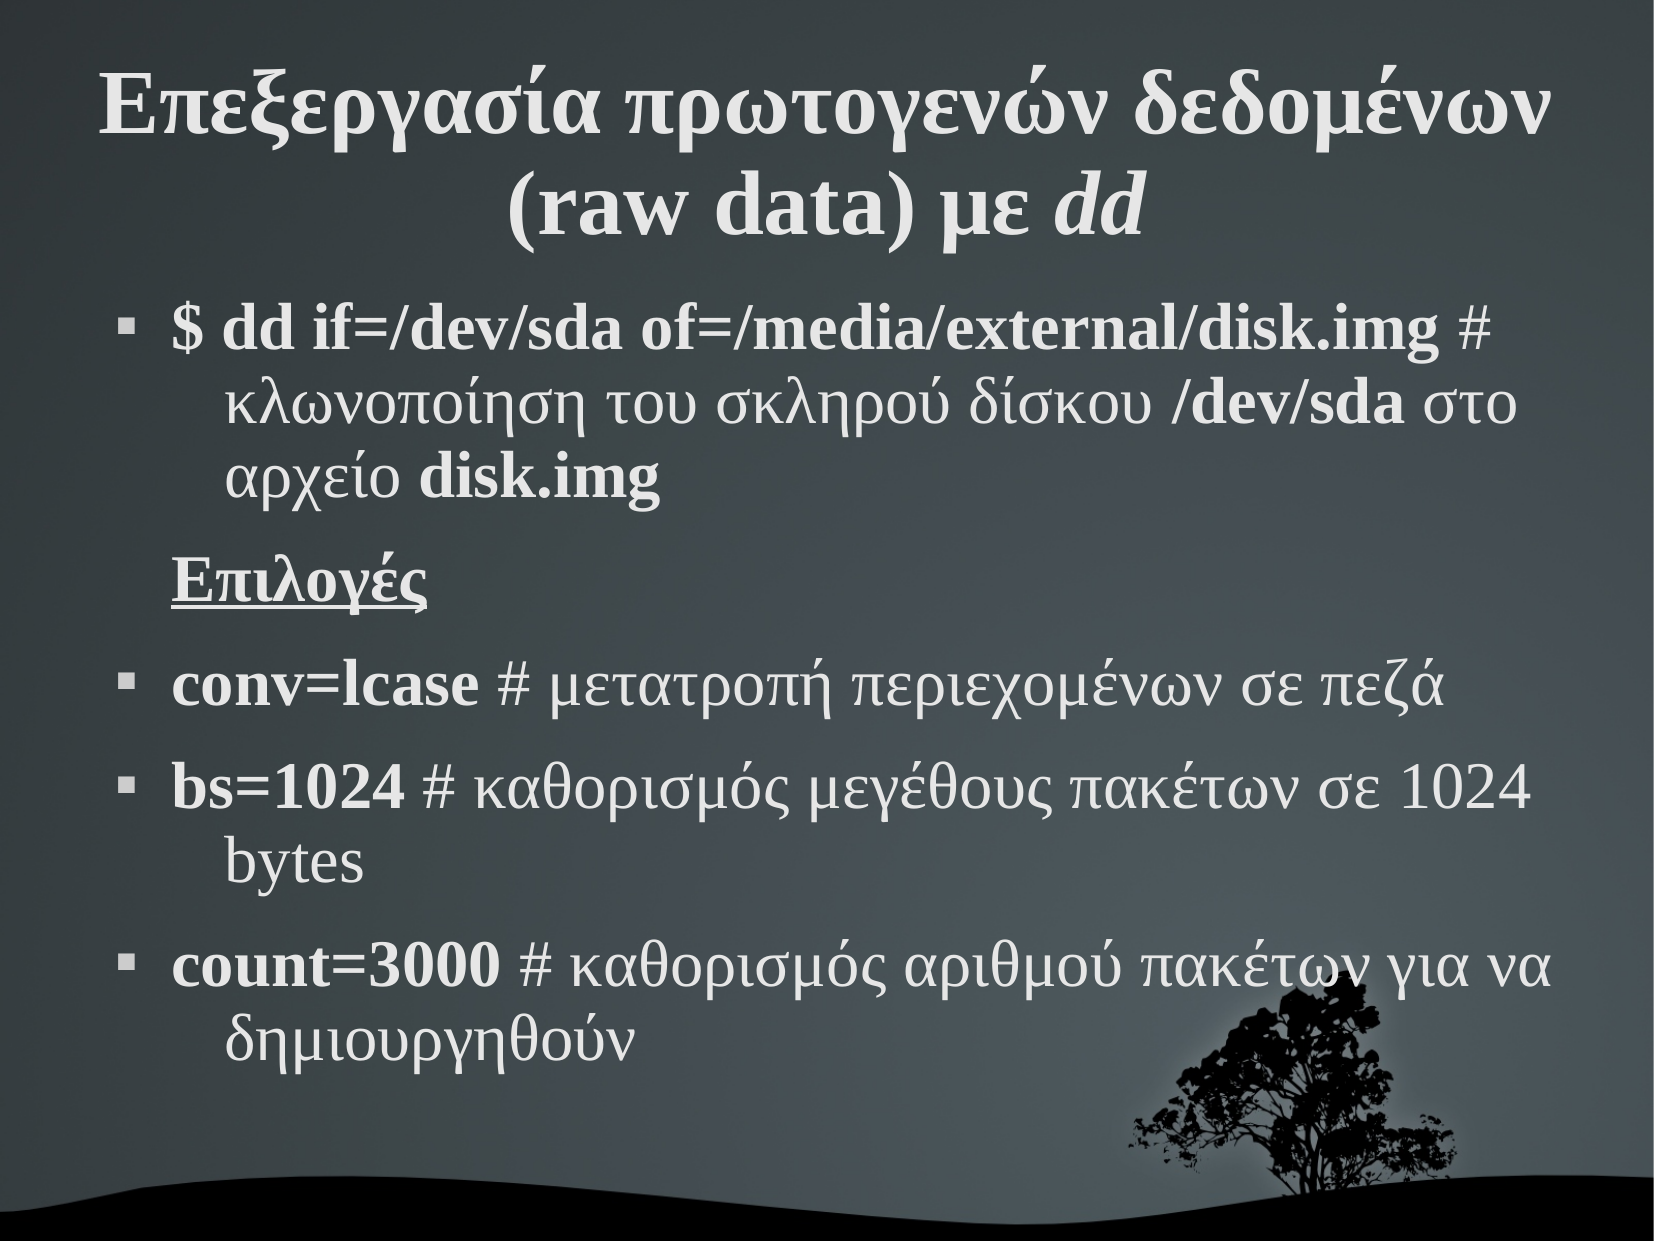

# Επεξεργασία πρωτογενών δεδομένων (raw data) με dd
$ dd if=/dev/sda of=/media/external/disk.img # κλωνοποίηση του σκληρού δίσκου /dev/sda στο αρχείο disk.img
Επιλογές
conv=lcase # μετατροπή περιεχομένων σε πεζά
bs=1024 # καθορισμός μεγέθους πακέτων σε 1024 bytes
count=3000 # καθορισμός αριθμού πακέτων για να δημιουργηθούν